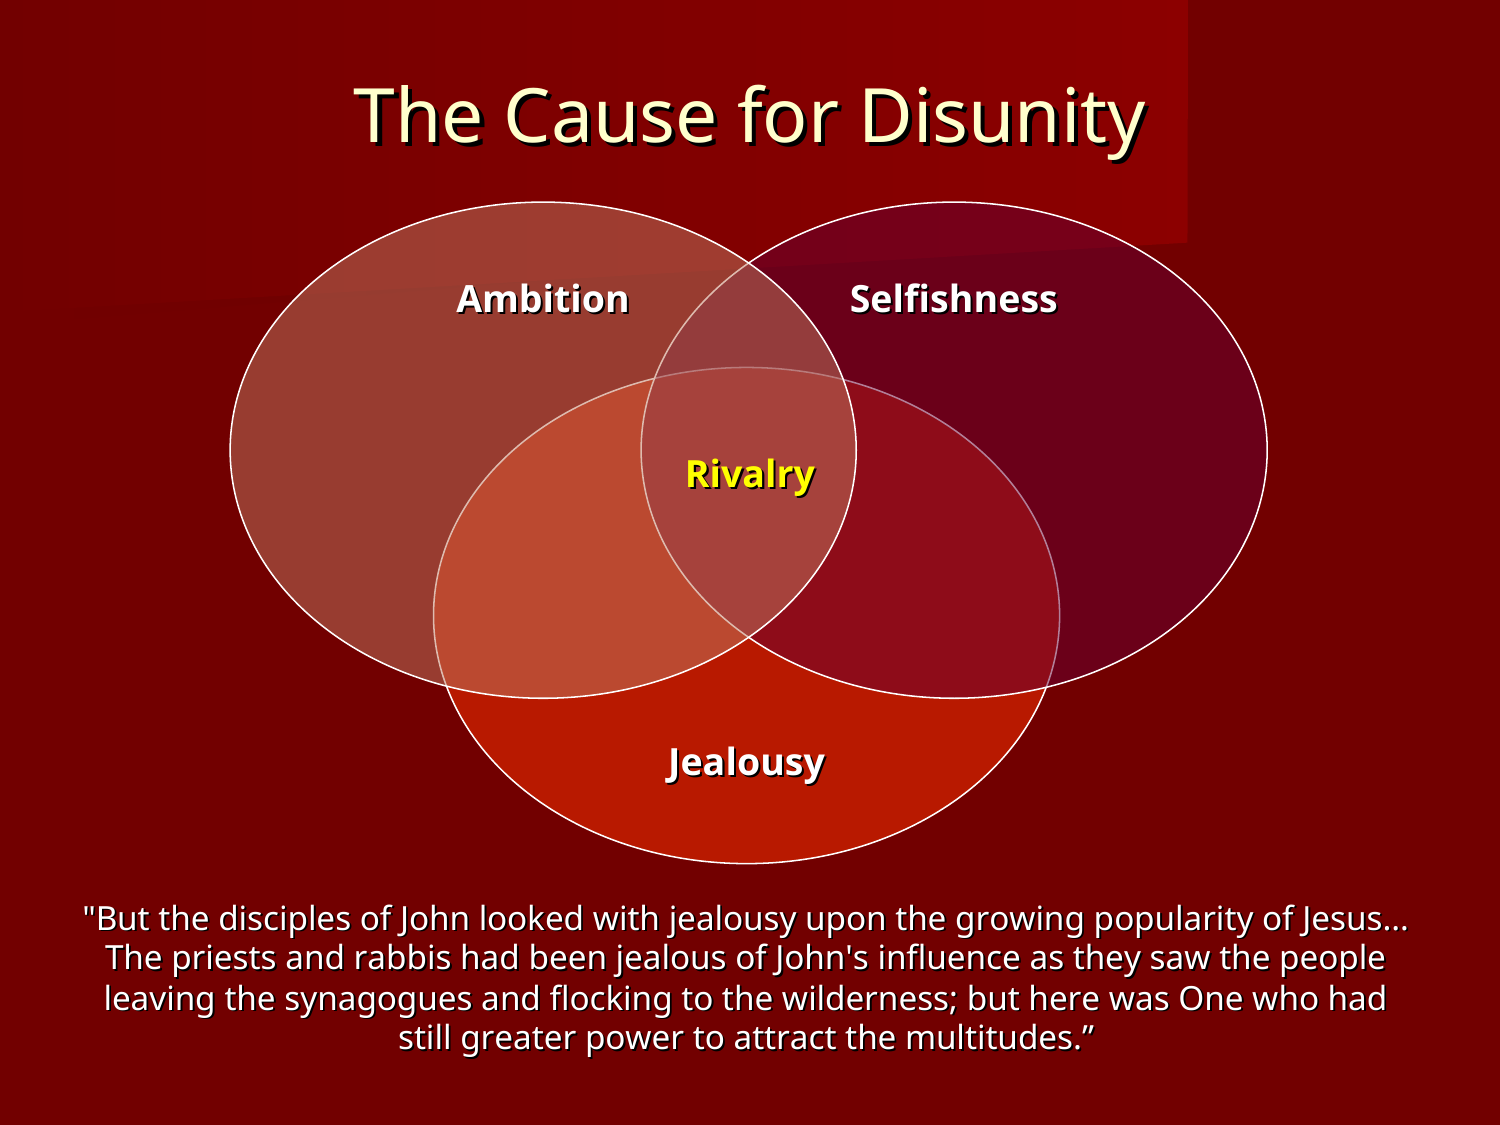

# The Cause for Disunity
Ambition
Selfishness
Jealousy
Rivalry
"But the disciples of John looked with jealousy upon the growing popularity of Jesus…The priests and rabbis had been jealous of John's influence as they saw the people leaving the synagogues and flocking to the wilderness; but here was One who had still greater power to attract the multitudes.”